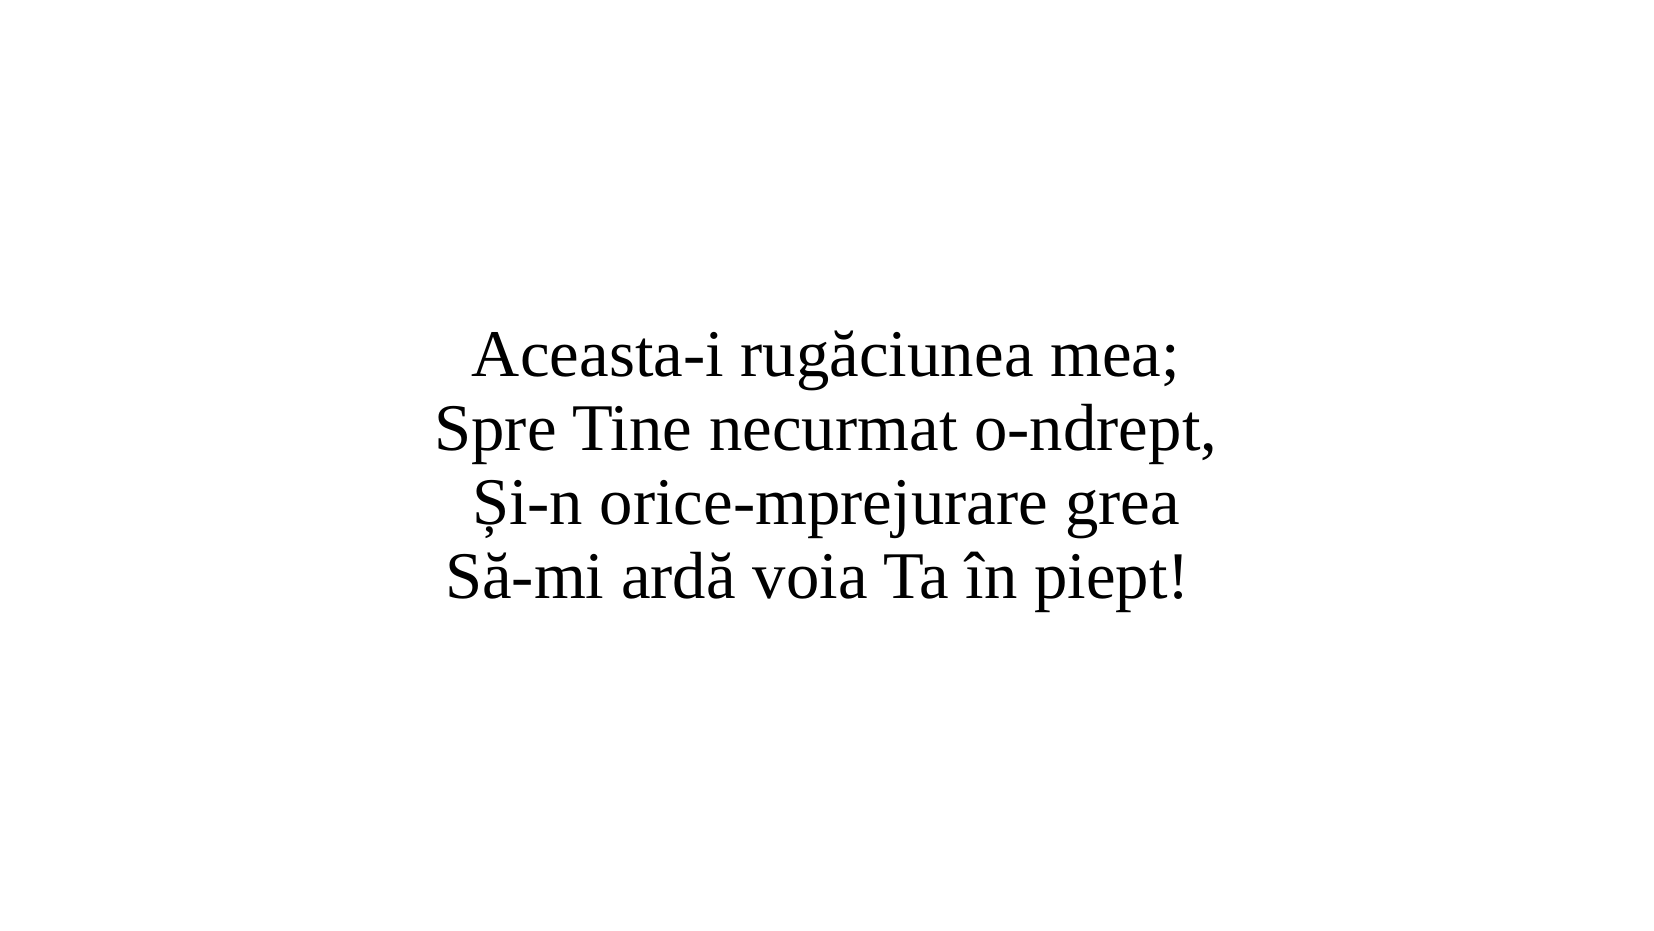

# Aceasta-i rugăciunea mea;
Spre Tine necurmat o-ndrept,
Și-n orice-mprejurare grea
Să-mi ardă voia Ta în piept!